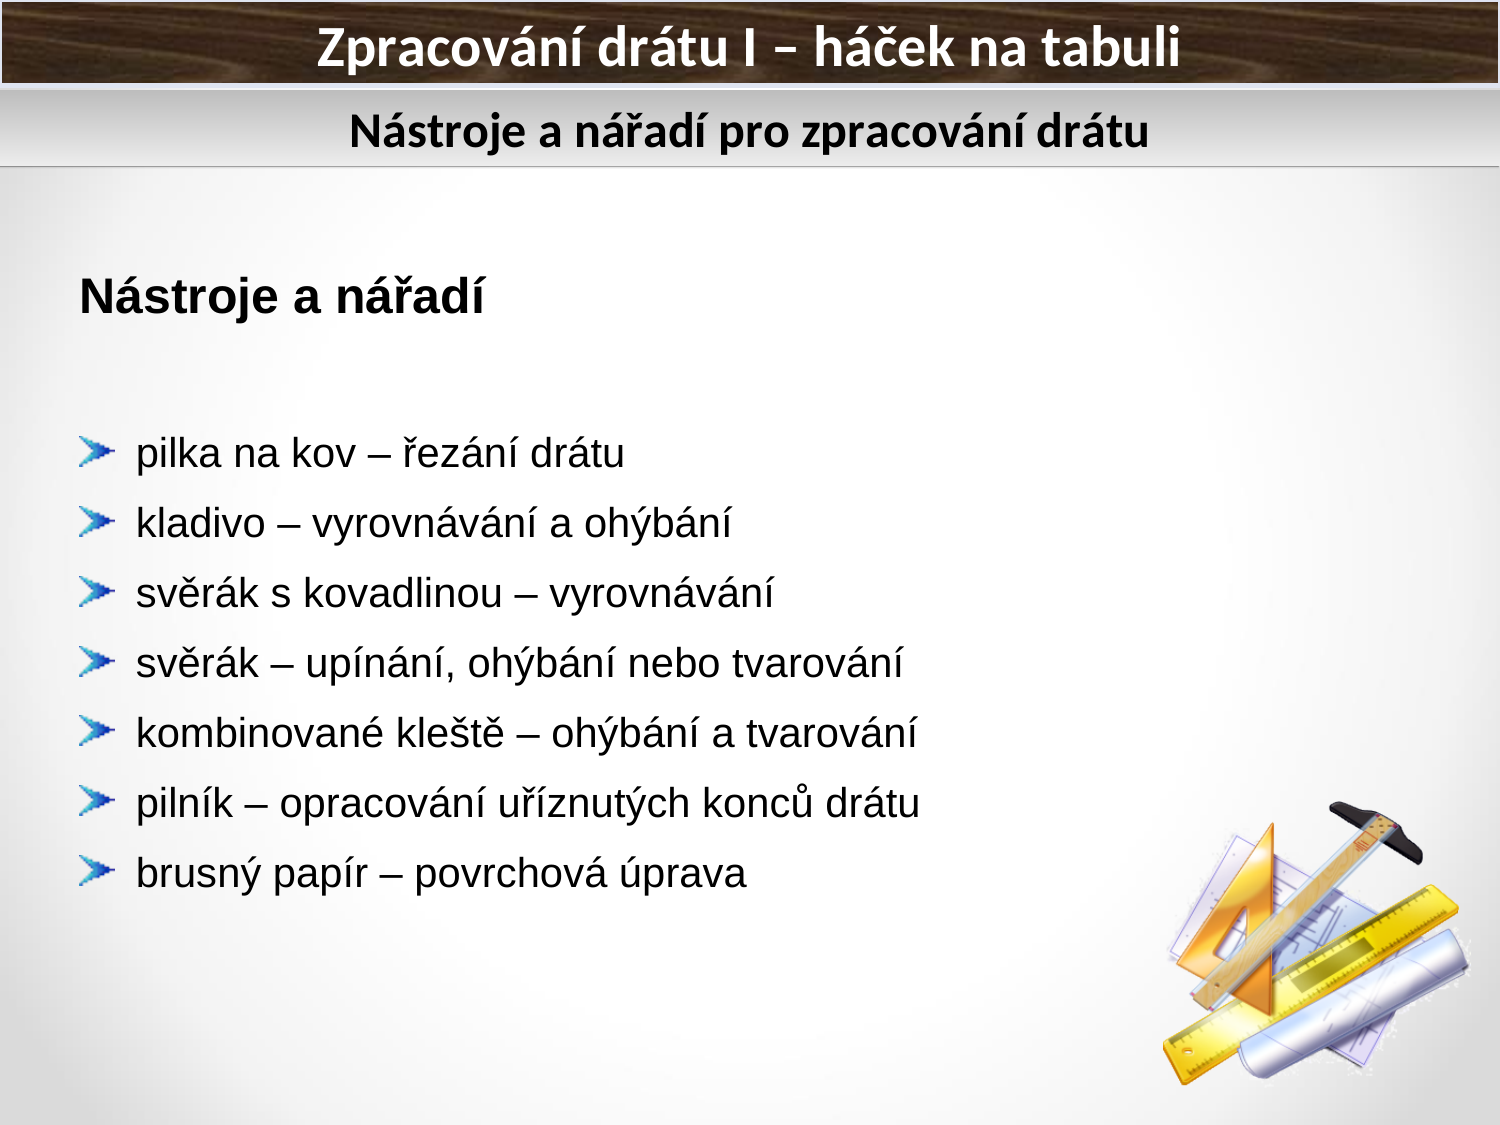

Zpracování drátu I – háček na tabuli
Nástroje a nářadí pro zpracování drátu
Nástroje a nářadí
pilka na kov – řezání drátu
kladivo – vyrovnávání a ohýbání
svěrák s kovadlinou – vyrovnávání
svěrák – upínání, ohýbání nebo tvarování
kombinované kleště – ohýbání a tvarování
pilník – opracování uříznutých konců drátu
brusný papír – povrchová úprava